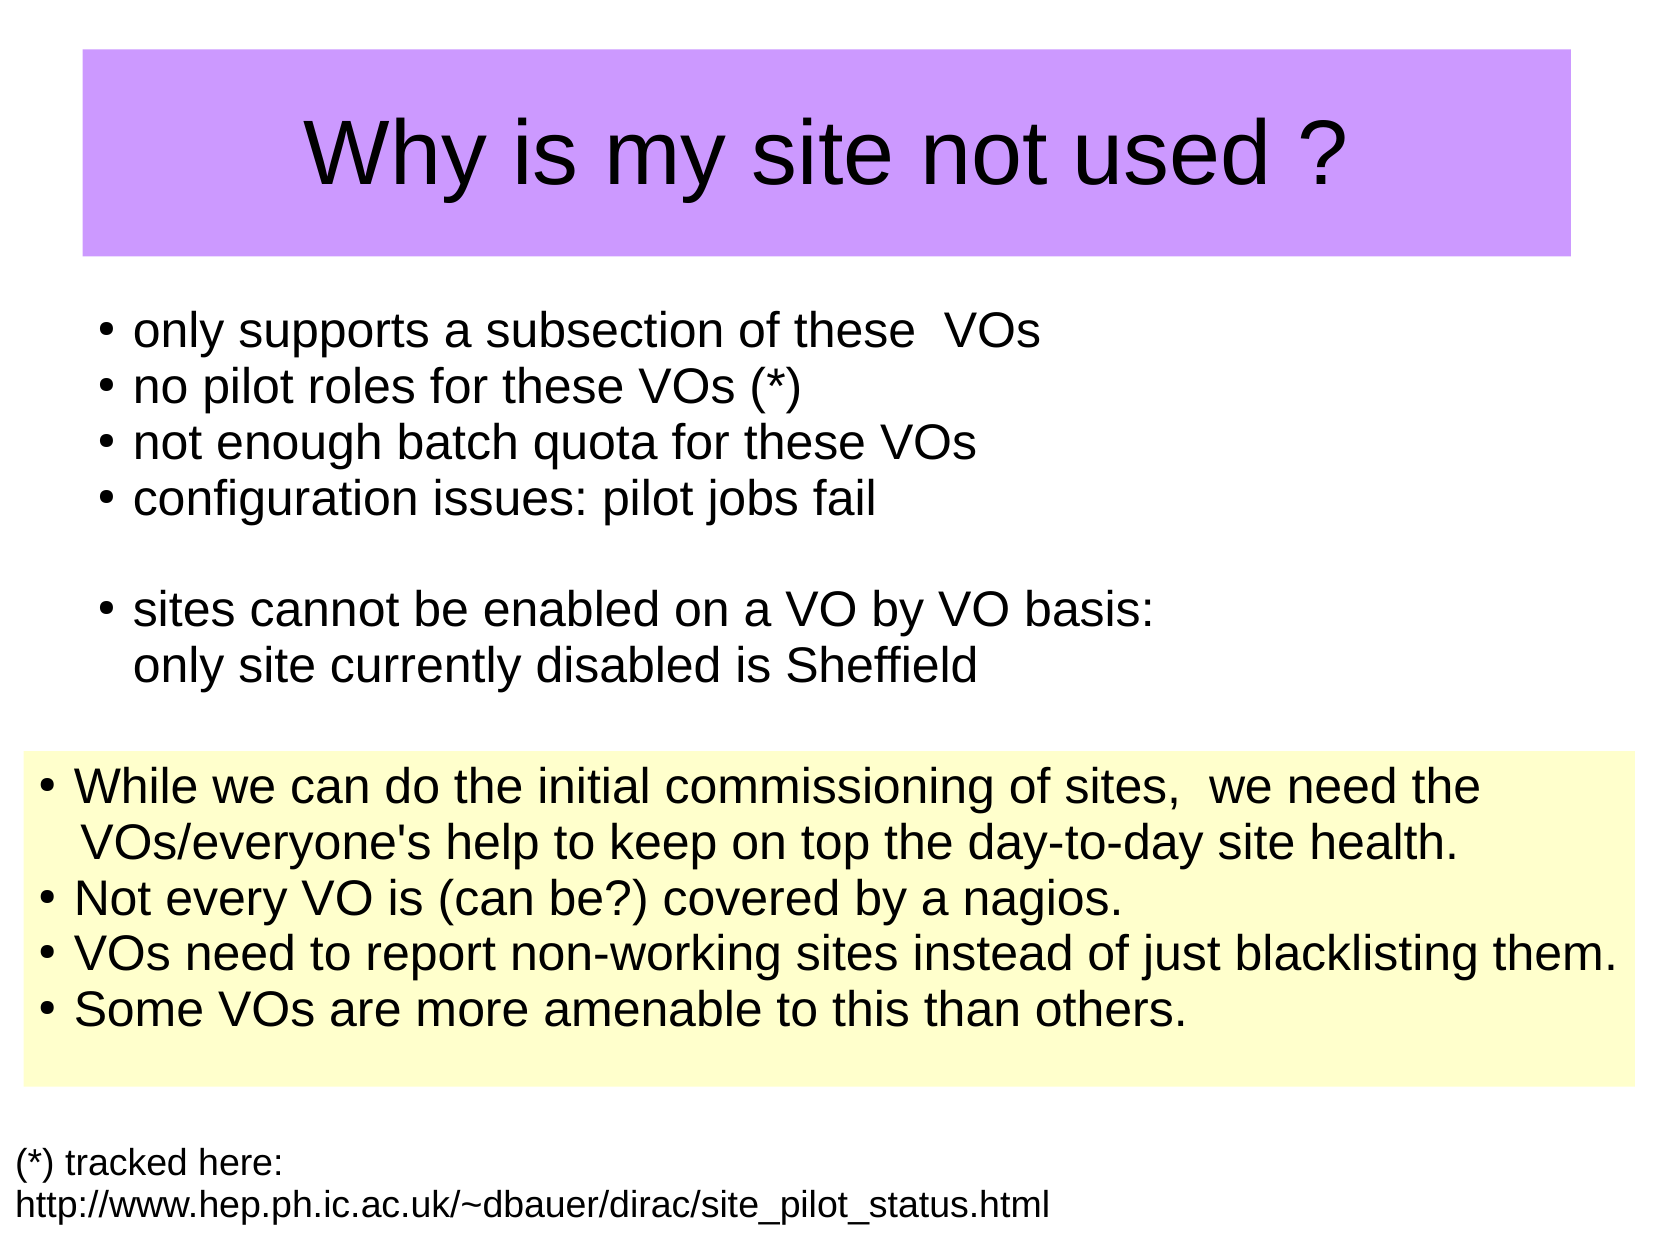

# Why is my site not used ?
only supports a subsection of these VOs
no pilot roles for these VOs (*)
not enough batch quota for these VOs
configuration issues: pilot jobs fail
sites cannot be enabled on a VO by VO basis:
only site currently disabled is Sheffield
While we can do the initial commissioning of sites, we need the
 VOs/everyone's help to keep on top the day-to-day site health.
Not every VO is (can be?) covered by a nagios.
VOs need to report non-working sites instead of just blacklisting them.
Some VOs are more amenable to this than others.
(*) tracked here:
http://www.hep.ph.ic.ac.uk/~dbauer/dirac/site_pilot_status.html